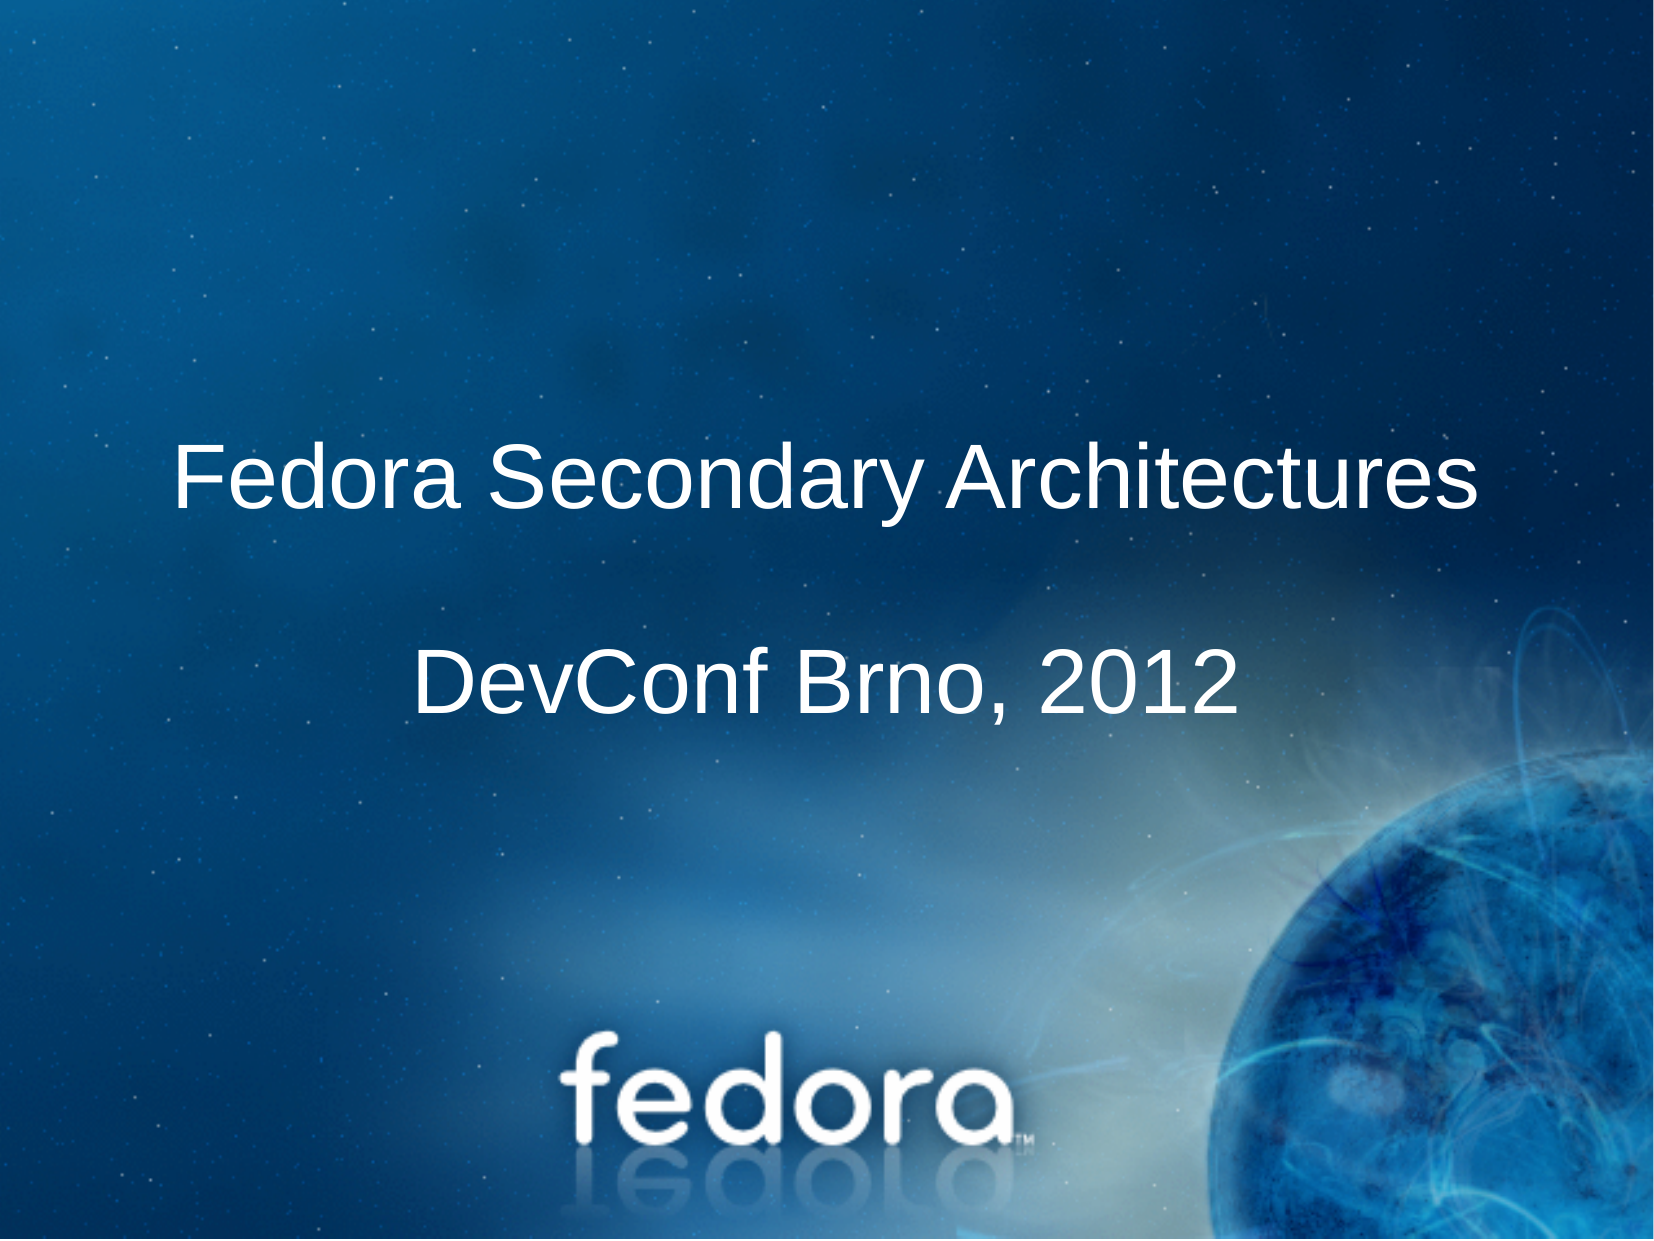

# Fedora Secondary Architectures DevConf Brno, 2012